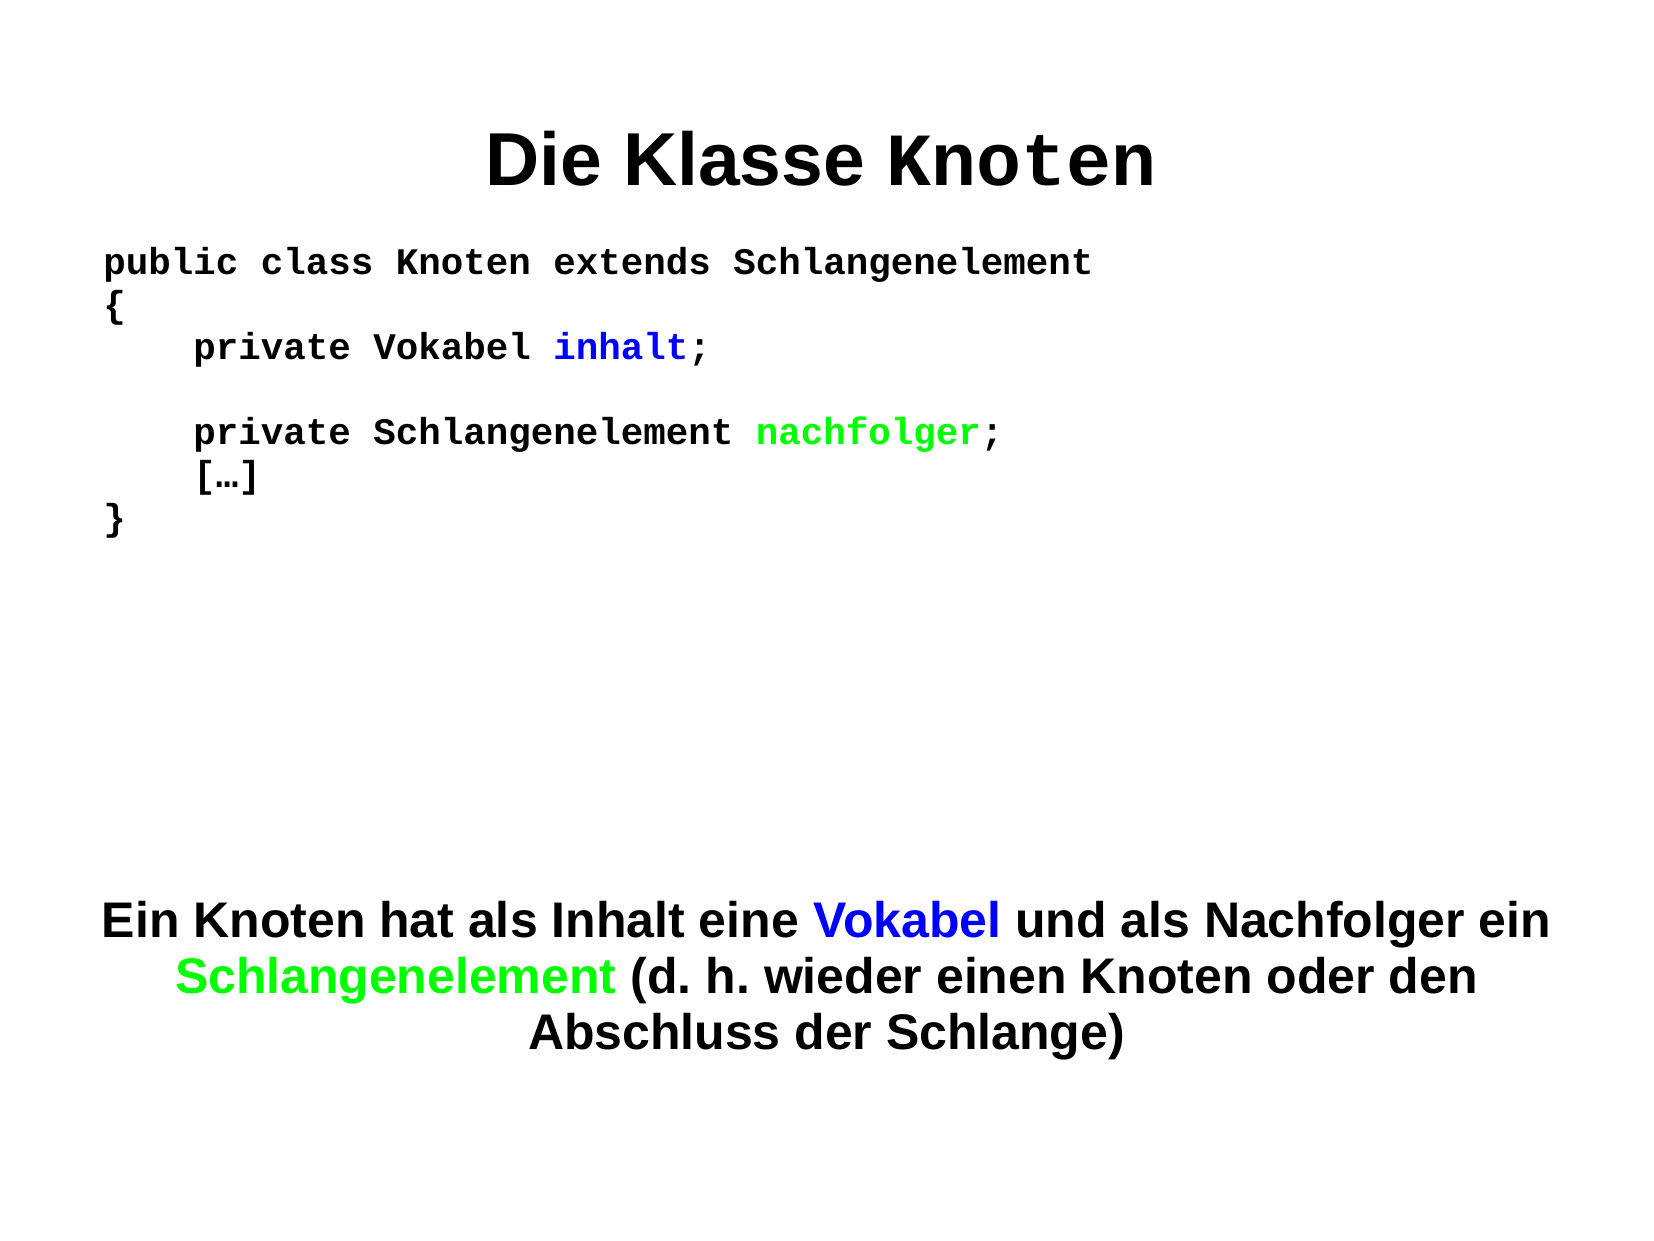

# Die Klasse Knoten
public class Knoten extends Schlangenelement
{
 private Vokabel inhalt;
 private Schlangenelement nachfolger;
 […]
}
Ein Knoten hat als Inhalt eine Vokabel und als Nachfolger ein Schlangenelement (d. h. wieder einen Knoten oder den Abschluss der Schlange)